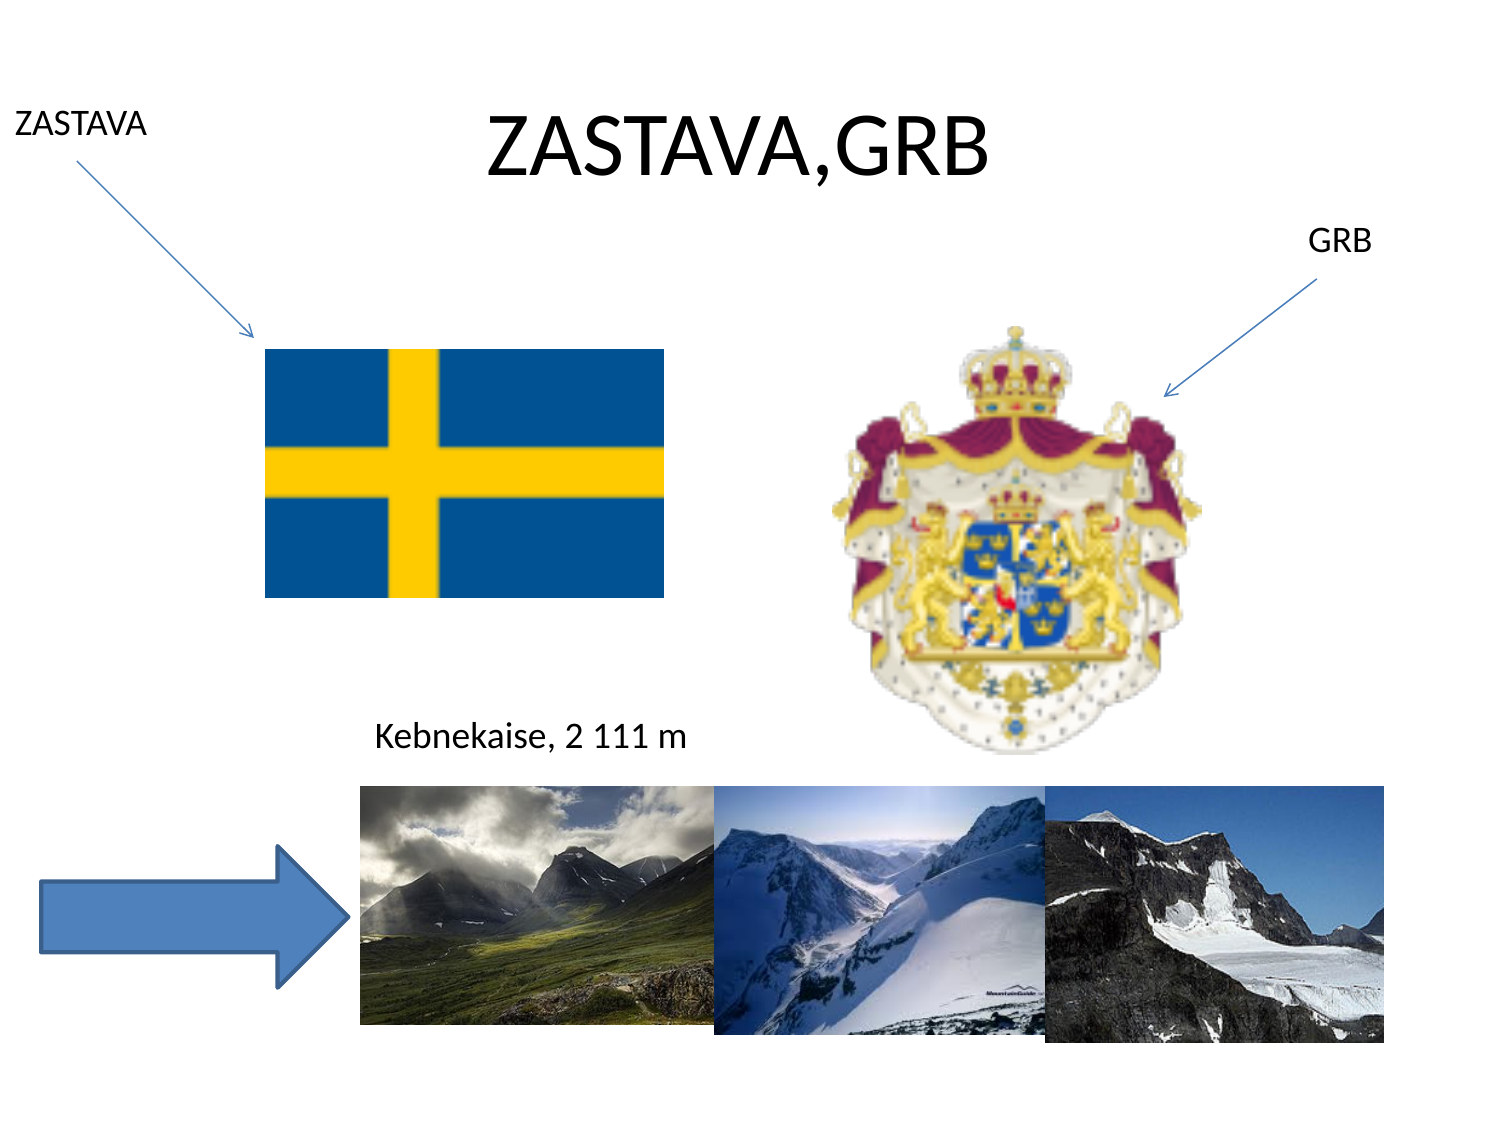

# ZASTAVA,GRB
ZASTAVA
GRB
Kebnekaise, 2 111 m